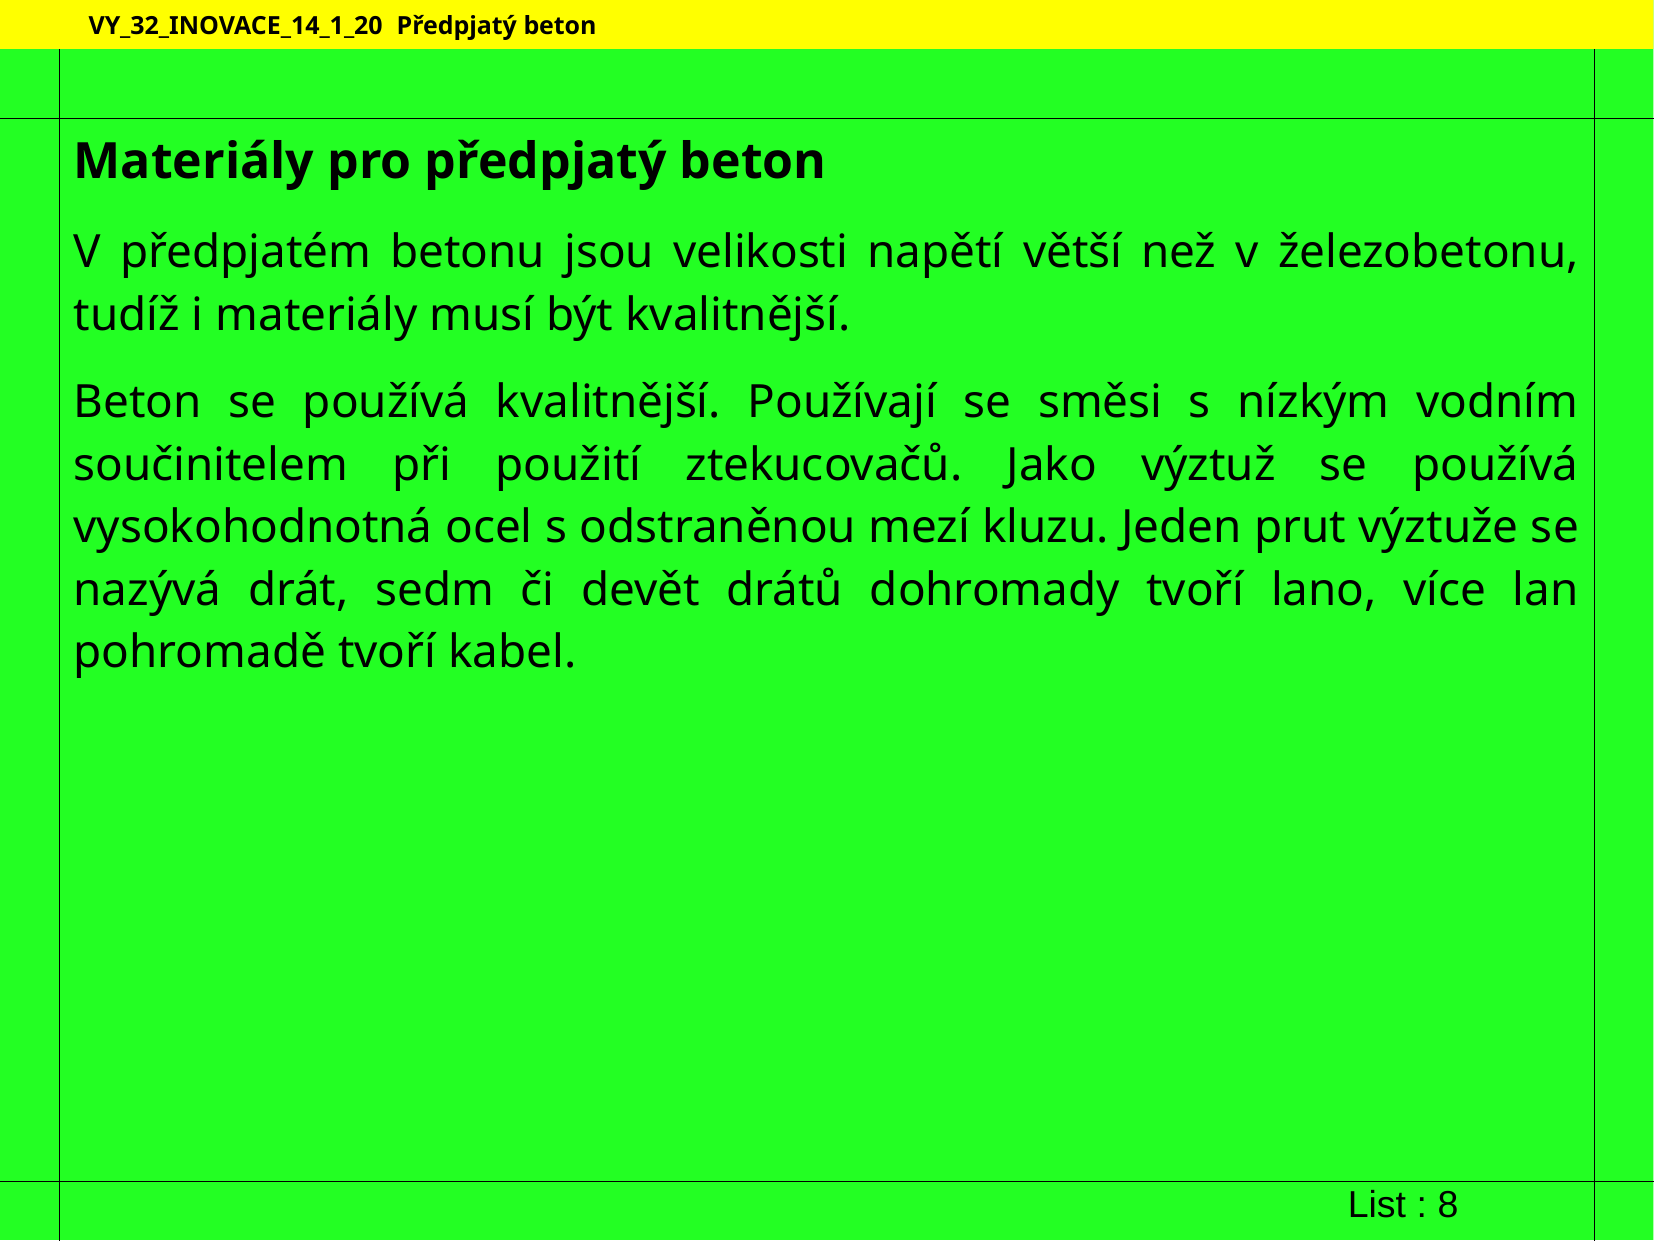

VY_32_INOVACE_14_1_20 Předpjatý beton
Materiály pro předpjatý beton
V předpjatém betonu jsou velikosti napětí větší než v železobetonu, tudíž i materiály musí být kvalitnější.
Beton se používá kvalitnější. Používají se směsi s nízkým vodním součinitelem při použití ztekucovačů. Jako výztuž se používá vysokohodnotná ocel s odstraněnou mezí kluzu. Jeden prut výztuže se nazývá drát, sedm či devět drátů dohromady tvoří lano, více lan pohromadě tvoří kabel.
List :